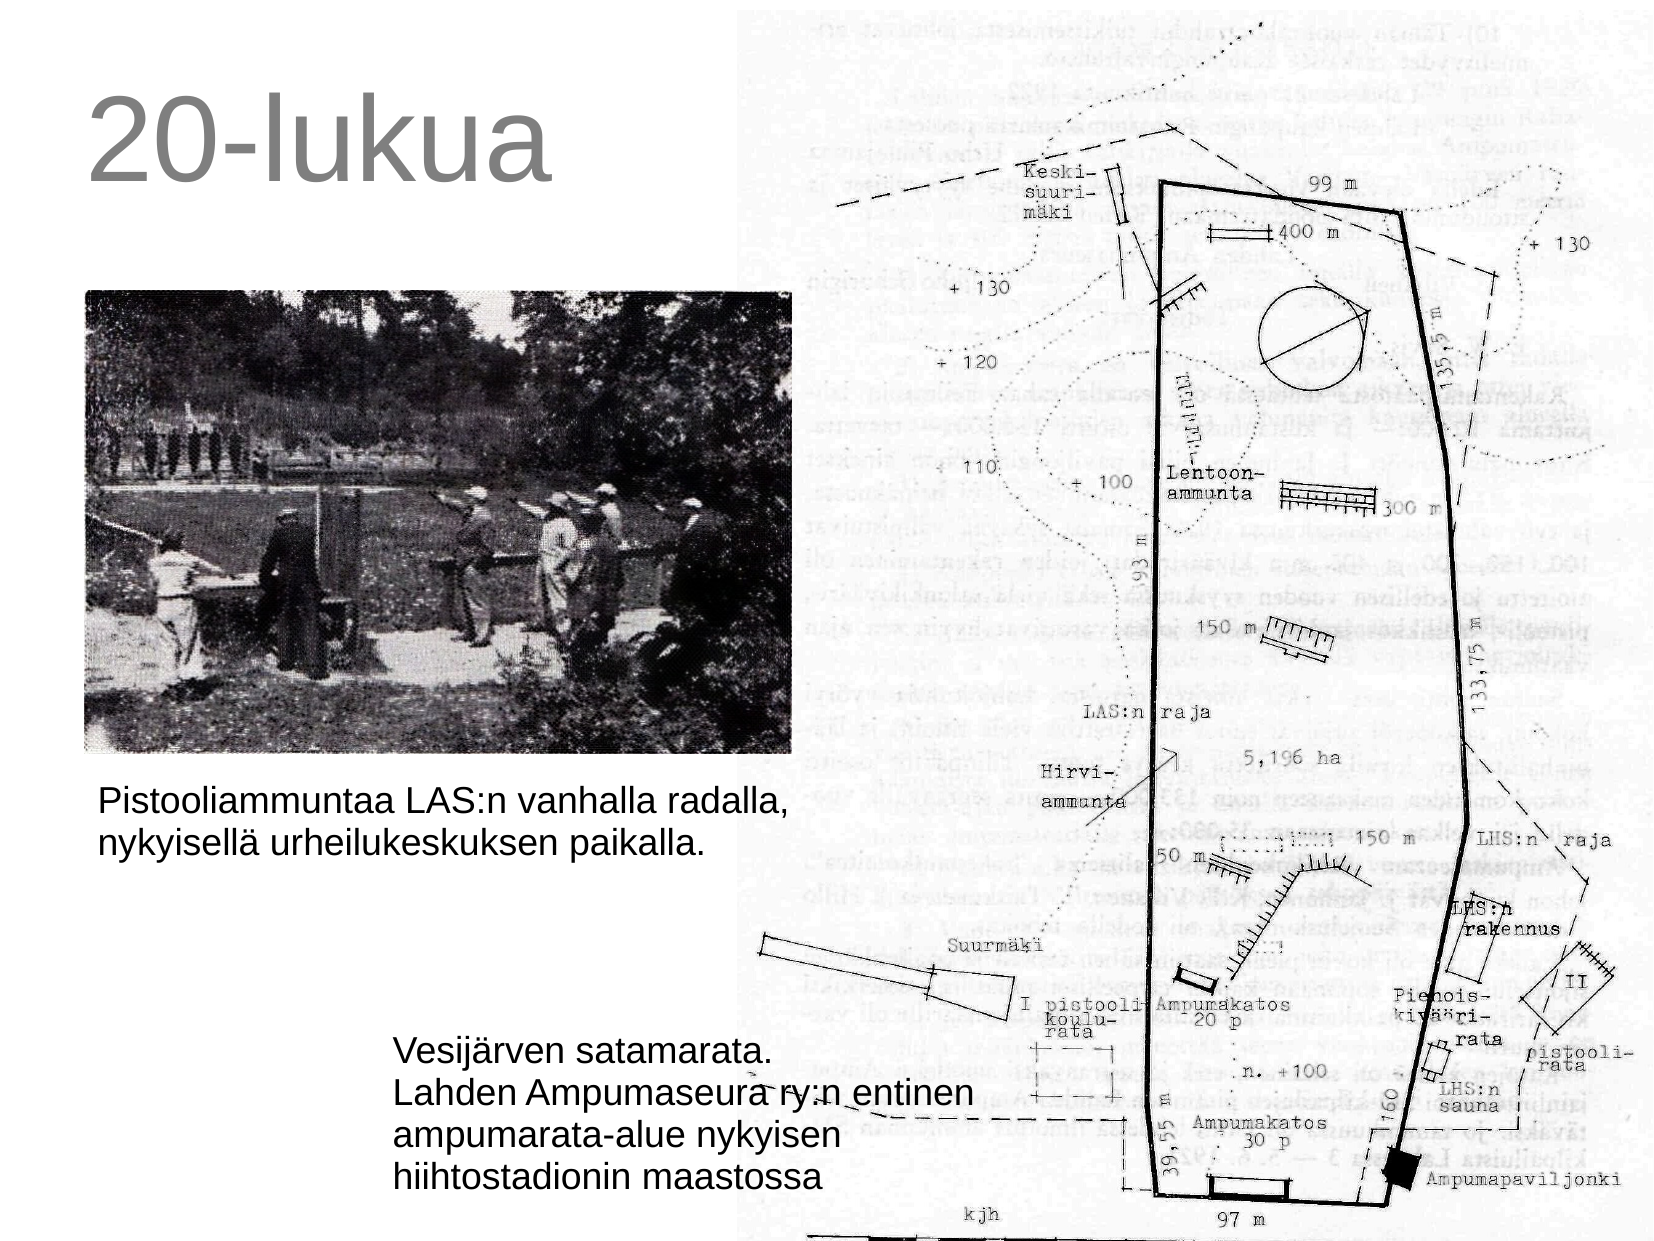

# 20-lukua
Pistooliammuntaa LAS:n vanhalla radalla, nykyisellä urheilukeskuksen paikalla.
Vesijärven satamarata.
Lahden Ampumaseura ry:n entinen ampumarata-alue nykyisen hiihtostadionin maastossa